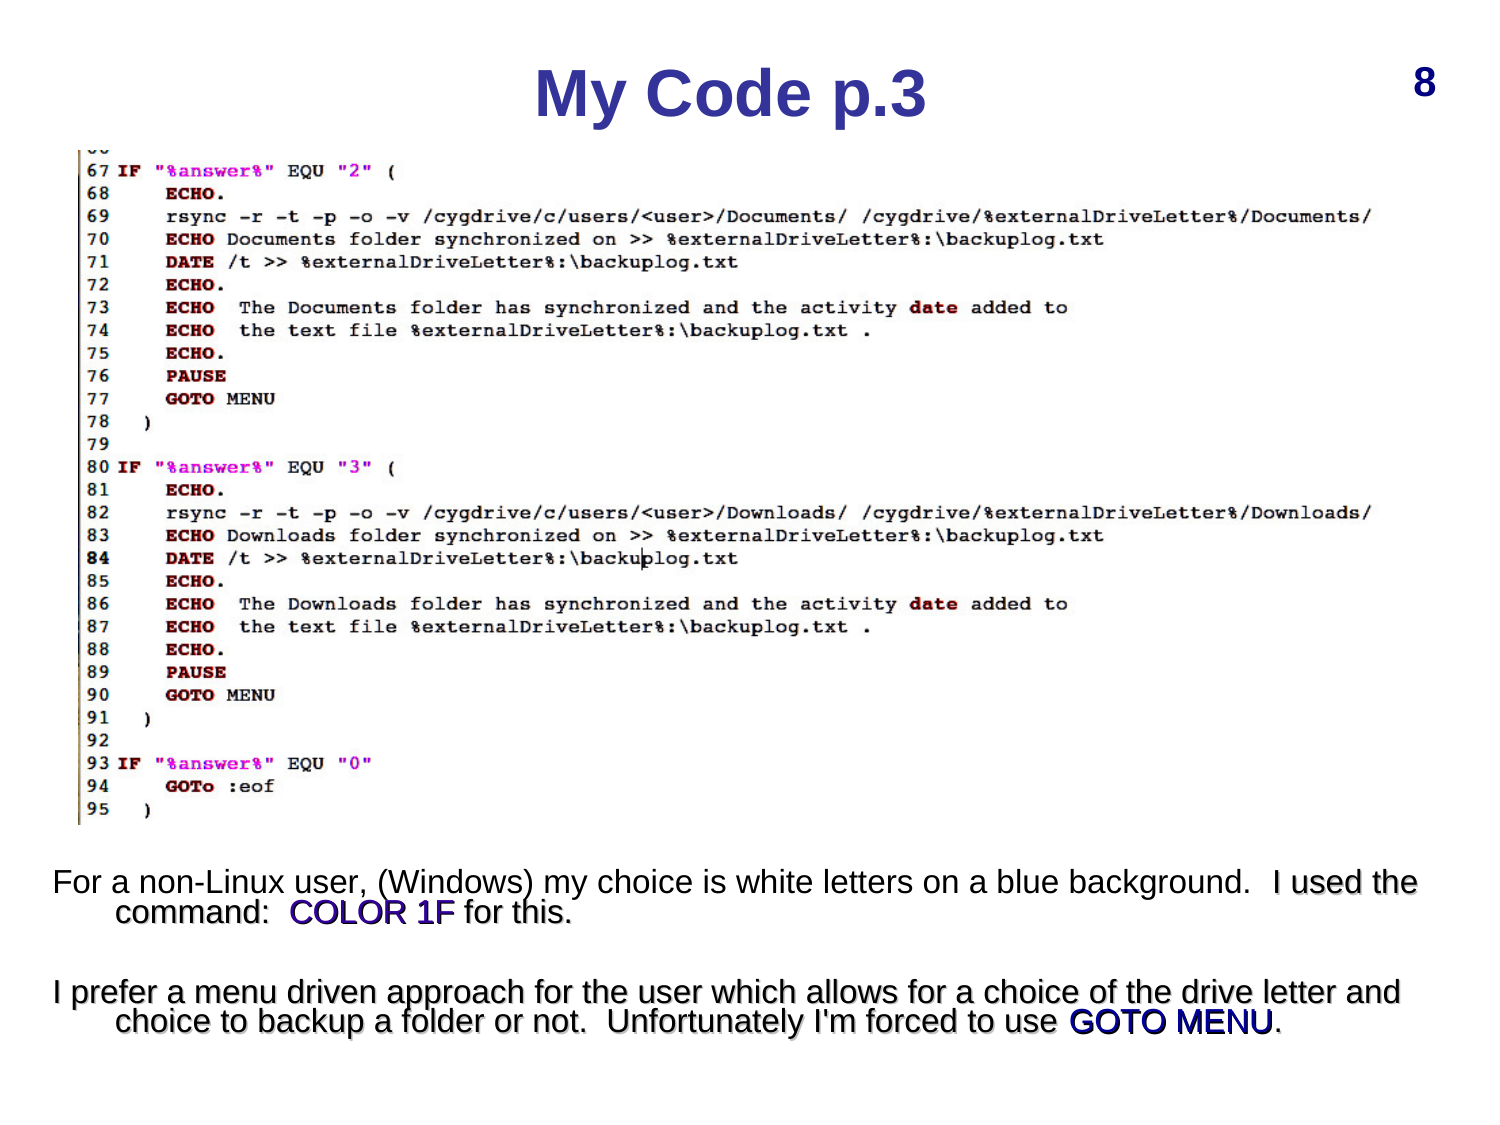

# My Code p.3
8
For a non-Linux user, (Windows) my choice is white letters on a blue background. I used the command: COLOR 1F for this.
I prefer a menu driven approach for the user which allows for a choice of the drive letter and choice to backup a folder or not. Unfortunately I'm forced to use GOTO MENU.